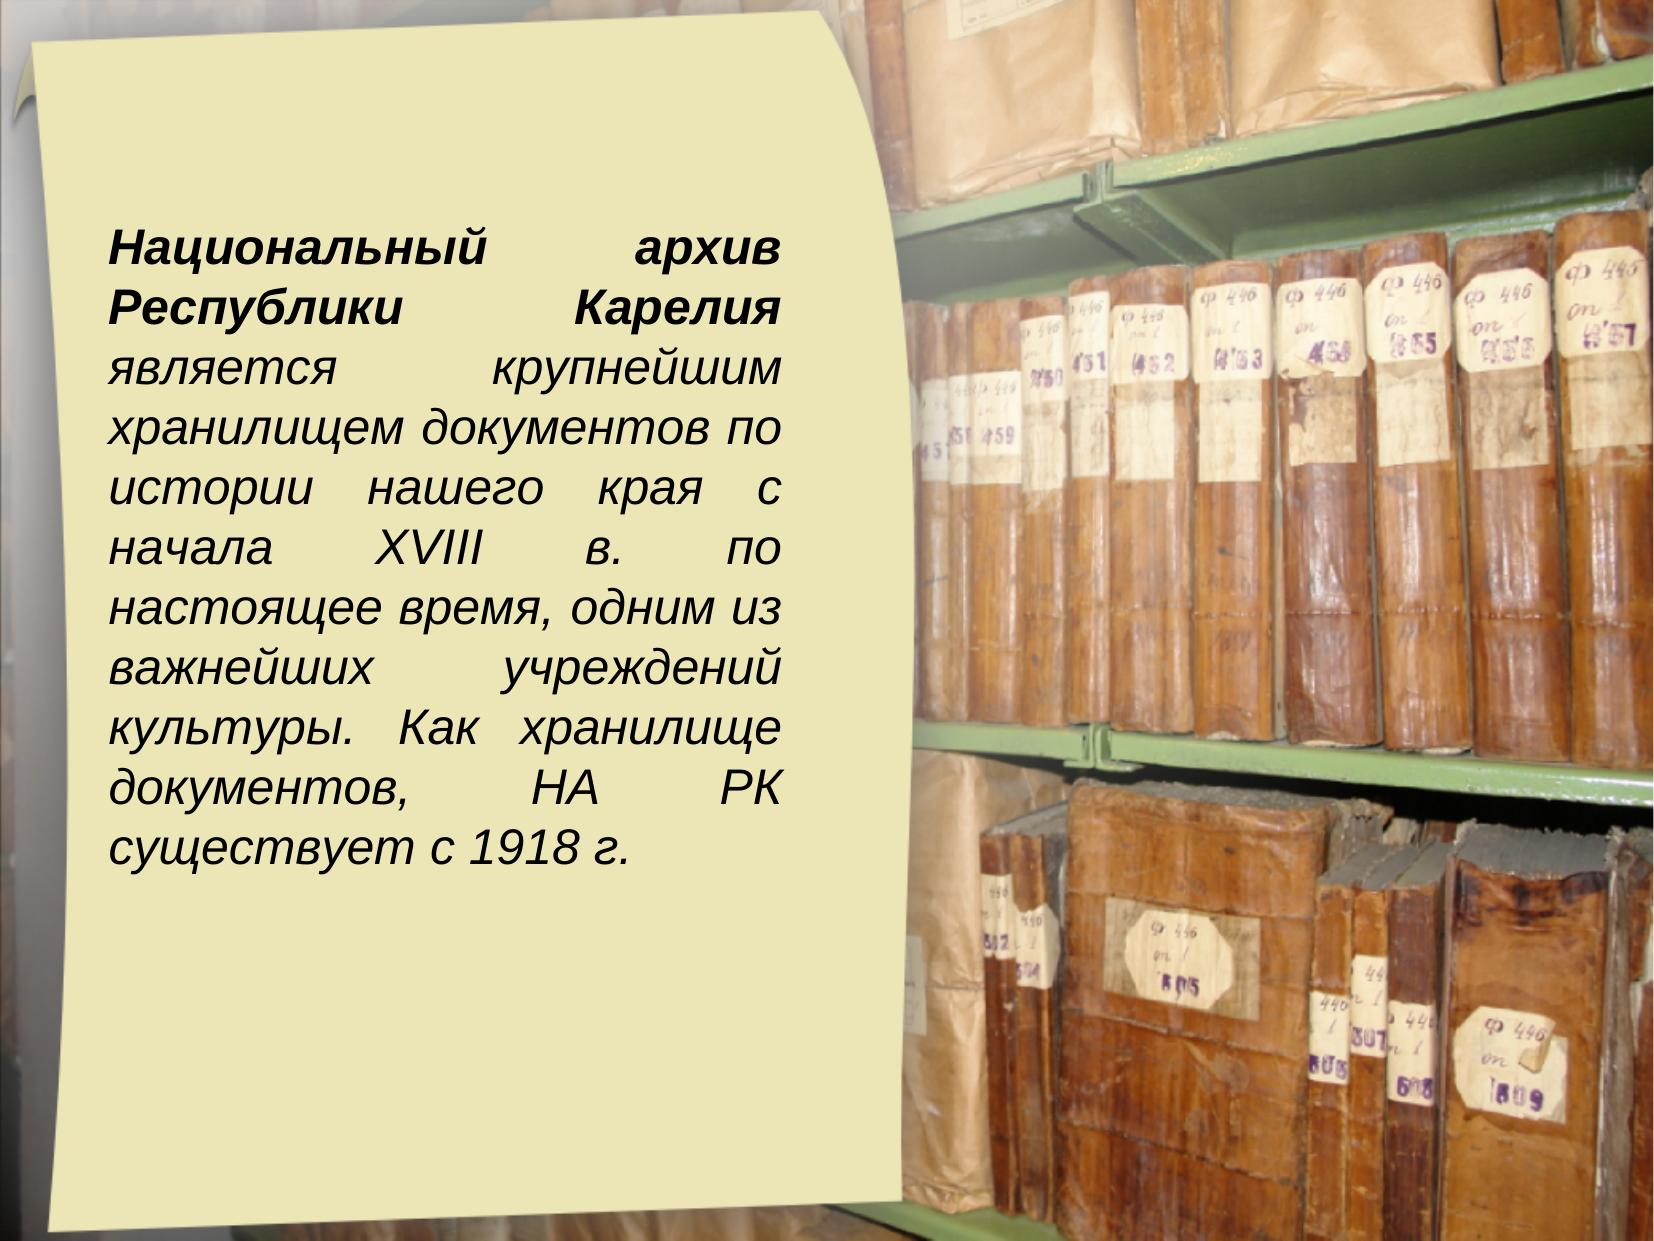

Национальный архив Республики Карелия является крупнейшим хранилищем документов по истории нашего края с начала XVIII в. по настоящее время, одним из важнейших учреждений культуры. Как хранилище документов, НА РК существует с 1918 г.